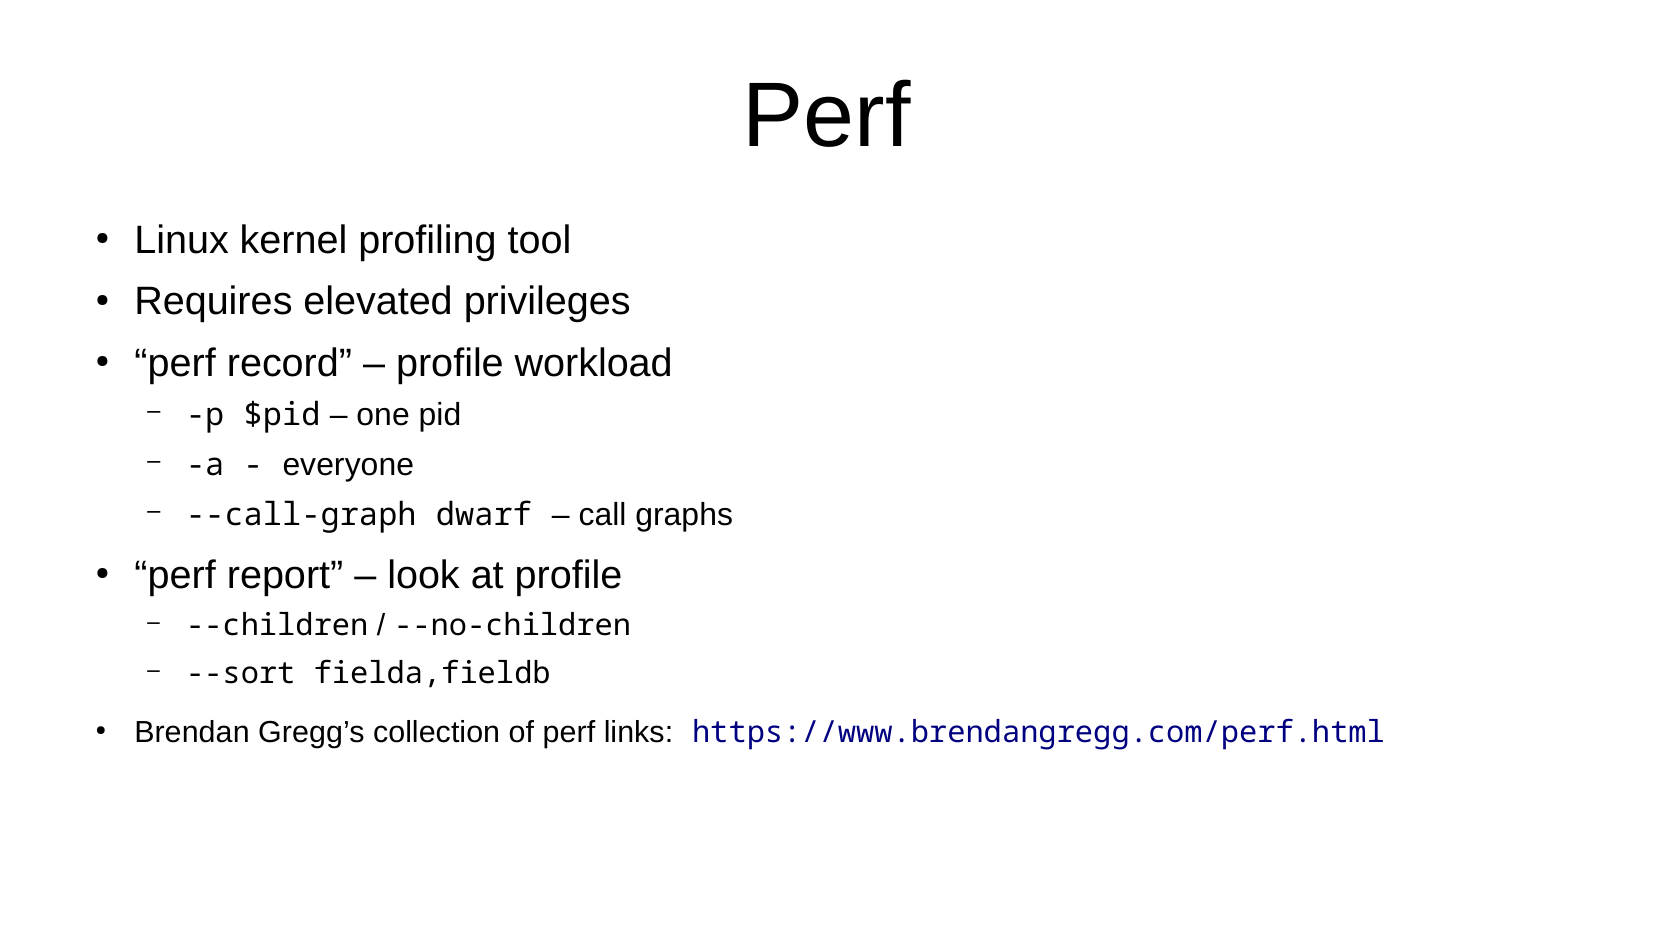

# Perf
Linux kernel profiling tool
Requires elevated privileges
“perf record” – profile workload
-p $pid – one pid
-a - everyone
--call-graph dwarf – call graphs
“perf report” – look at profile
--children / --no-children
--sort fielda,fieldb
Brendan Gregg’s collection of perf links: https://www.brendangregg.com/perf.html